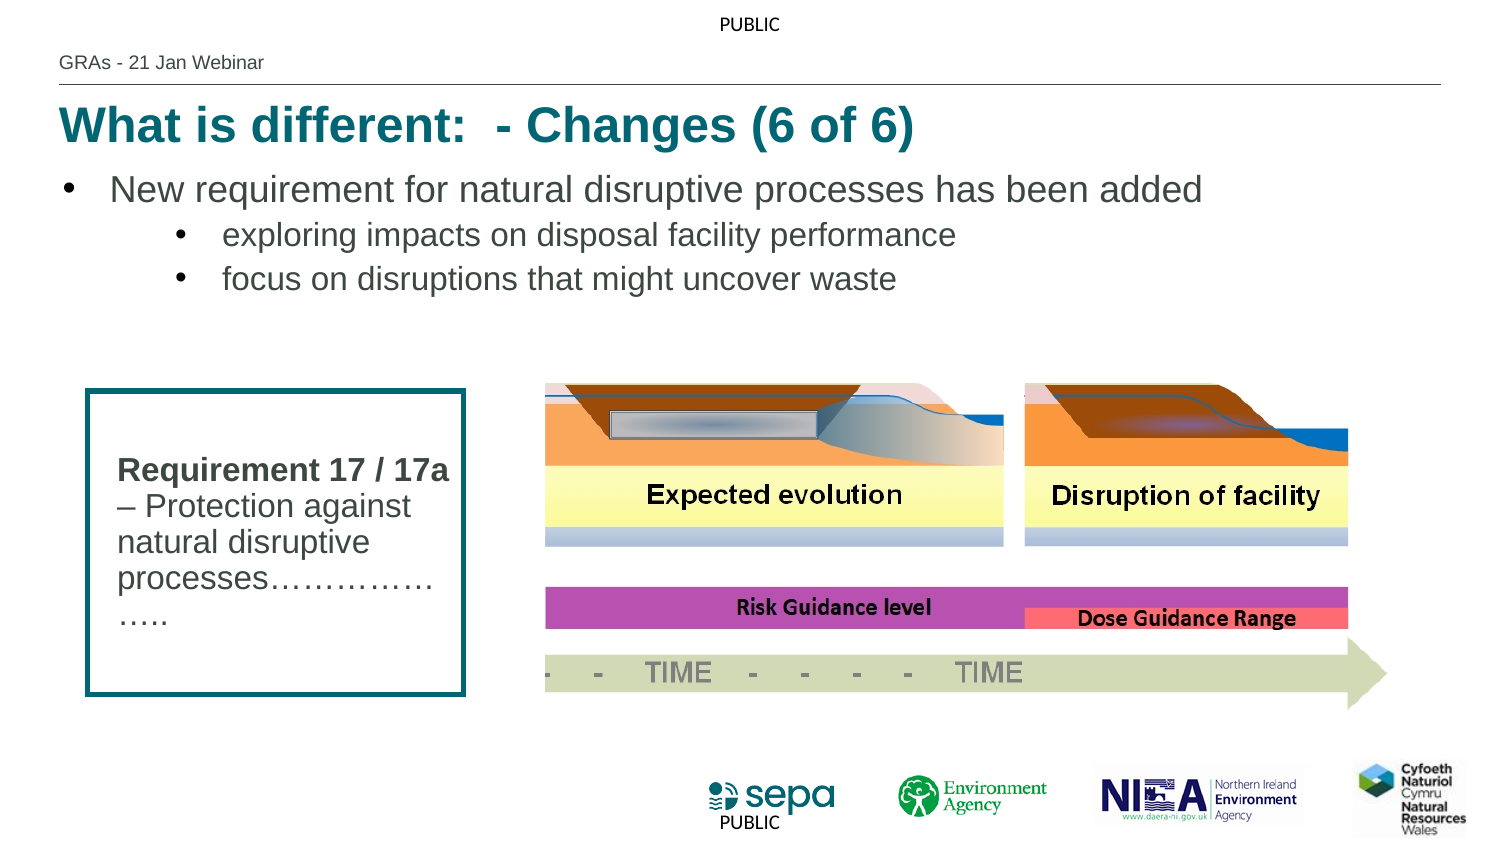

GRAs - 21 Jan Webinar
# What is different: - Changes (6 of 6)
New requirement for natural disruptive processes has been added
exploring impacts on disposal facility performance
focus on disruptions that might uncover waste
Requirement 17 / 17a – Protection against natural disruptive processes………………..